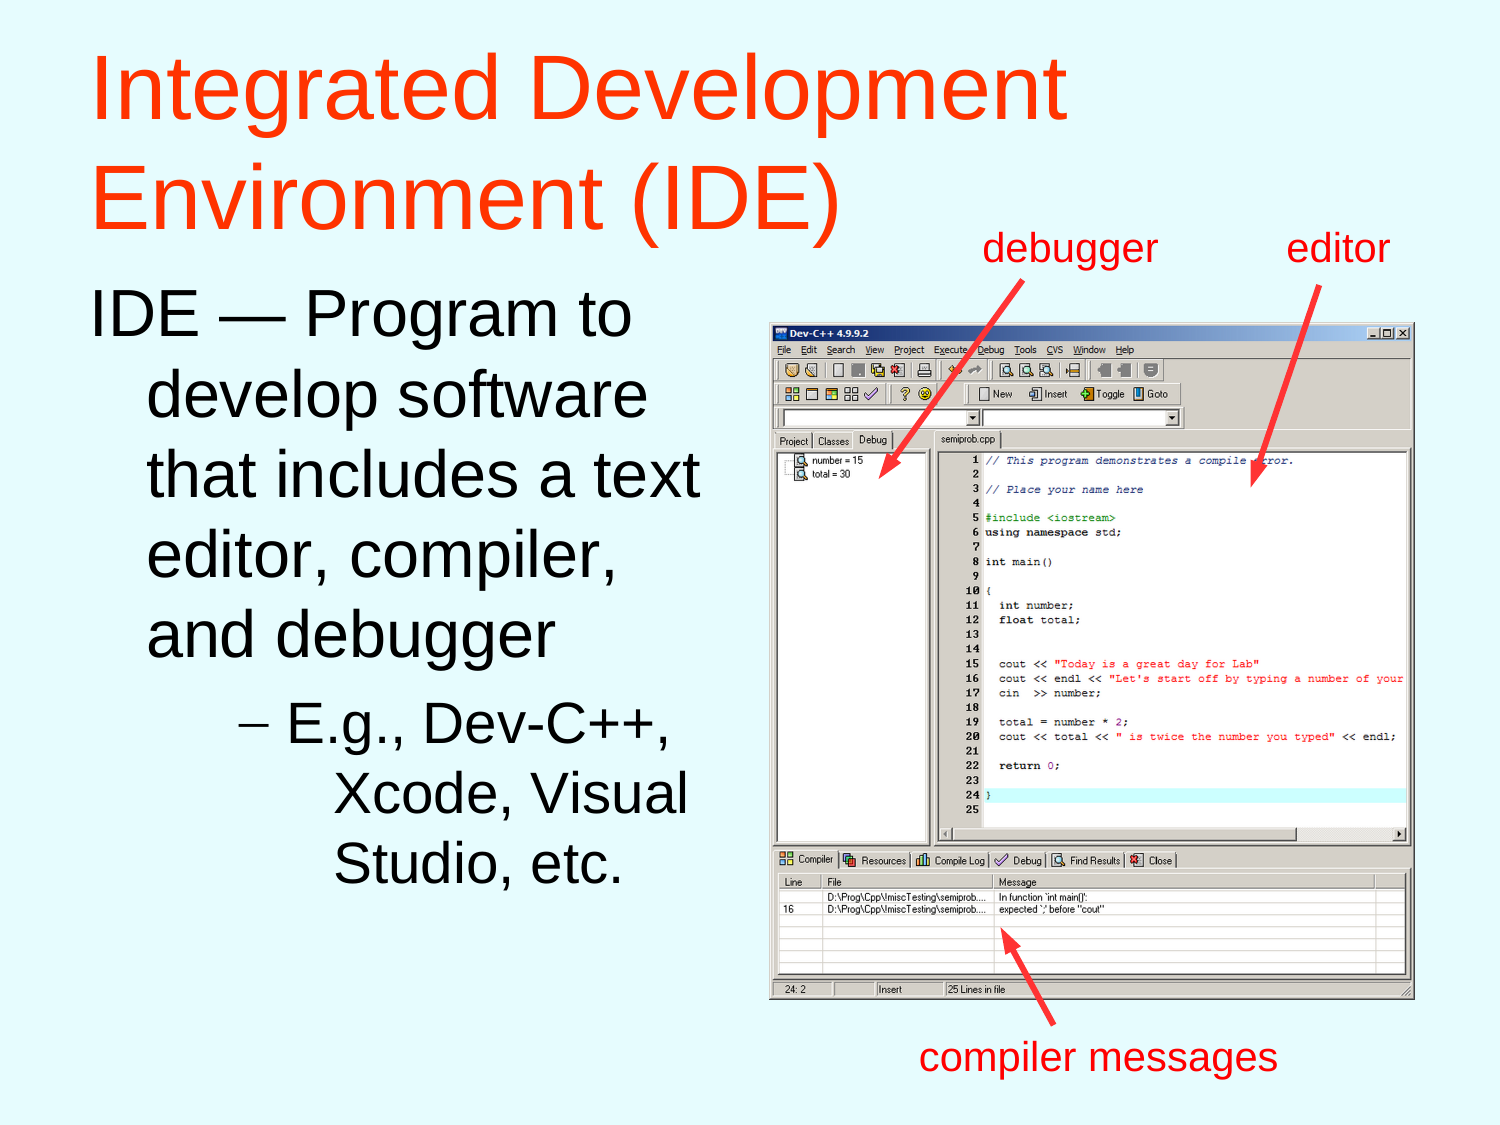

# Integrated Development Environment (IDE)
debugger
editor
IDE — Program to develop software that includes a text editor, compiler, and debugger
E.g., Dev-C++, Xcode, Visual Studio, etc.
compiler messages